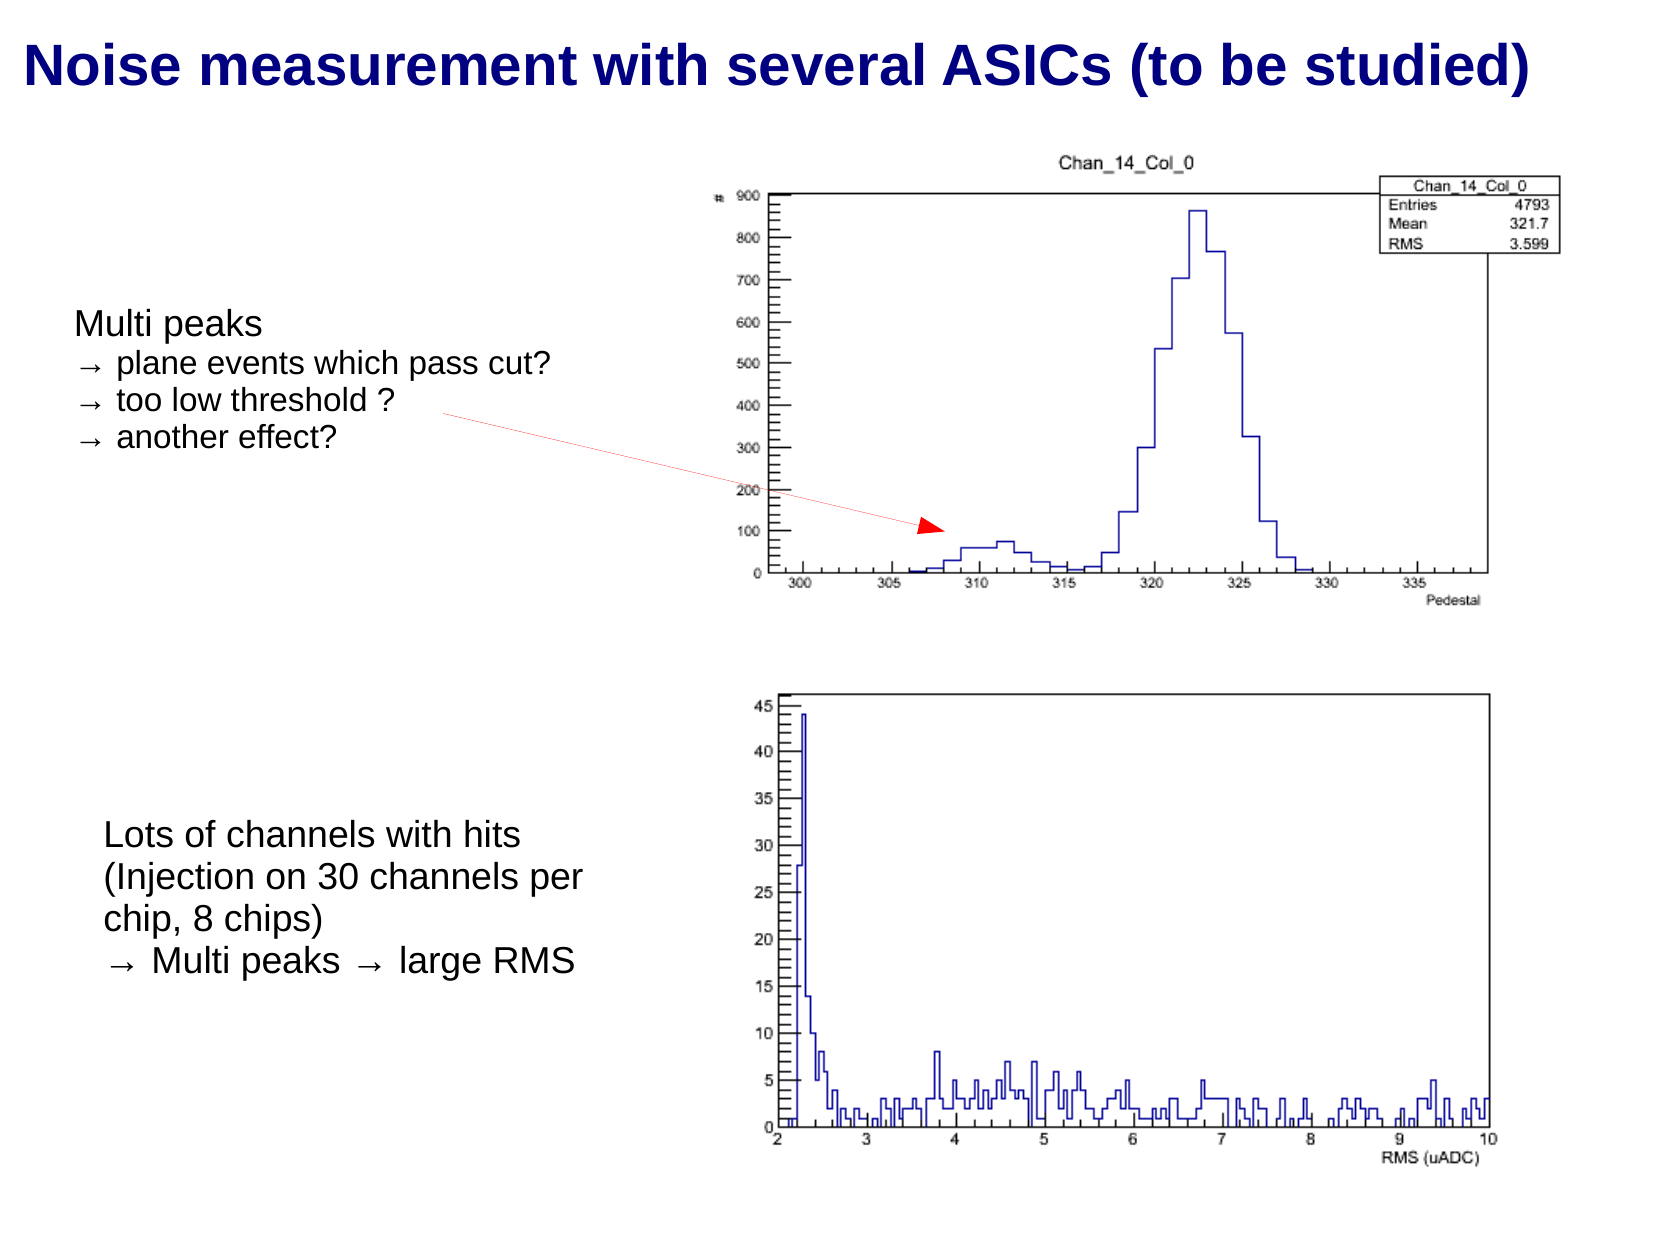

# Noise measurement with several ASICs (to be studied)
Multi peaks
→ plane events which pass cut?
→ too low threshold ?
→ another effect?
Lots of channels with hits
(Injection on 30 channels per chip, 8 chips)
→ Multi peaks → large RMS